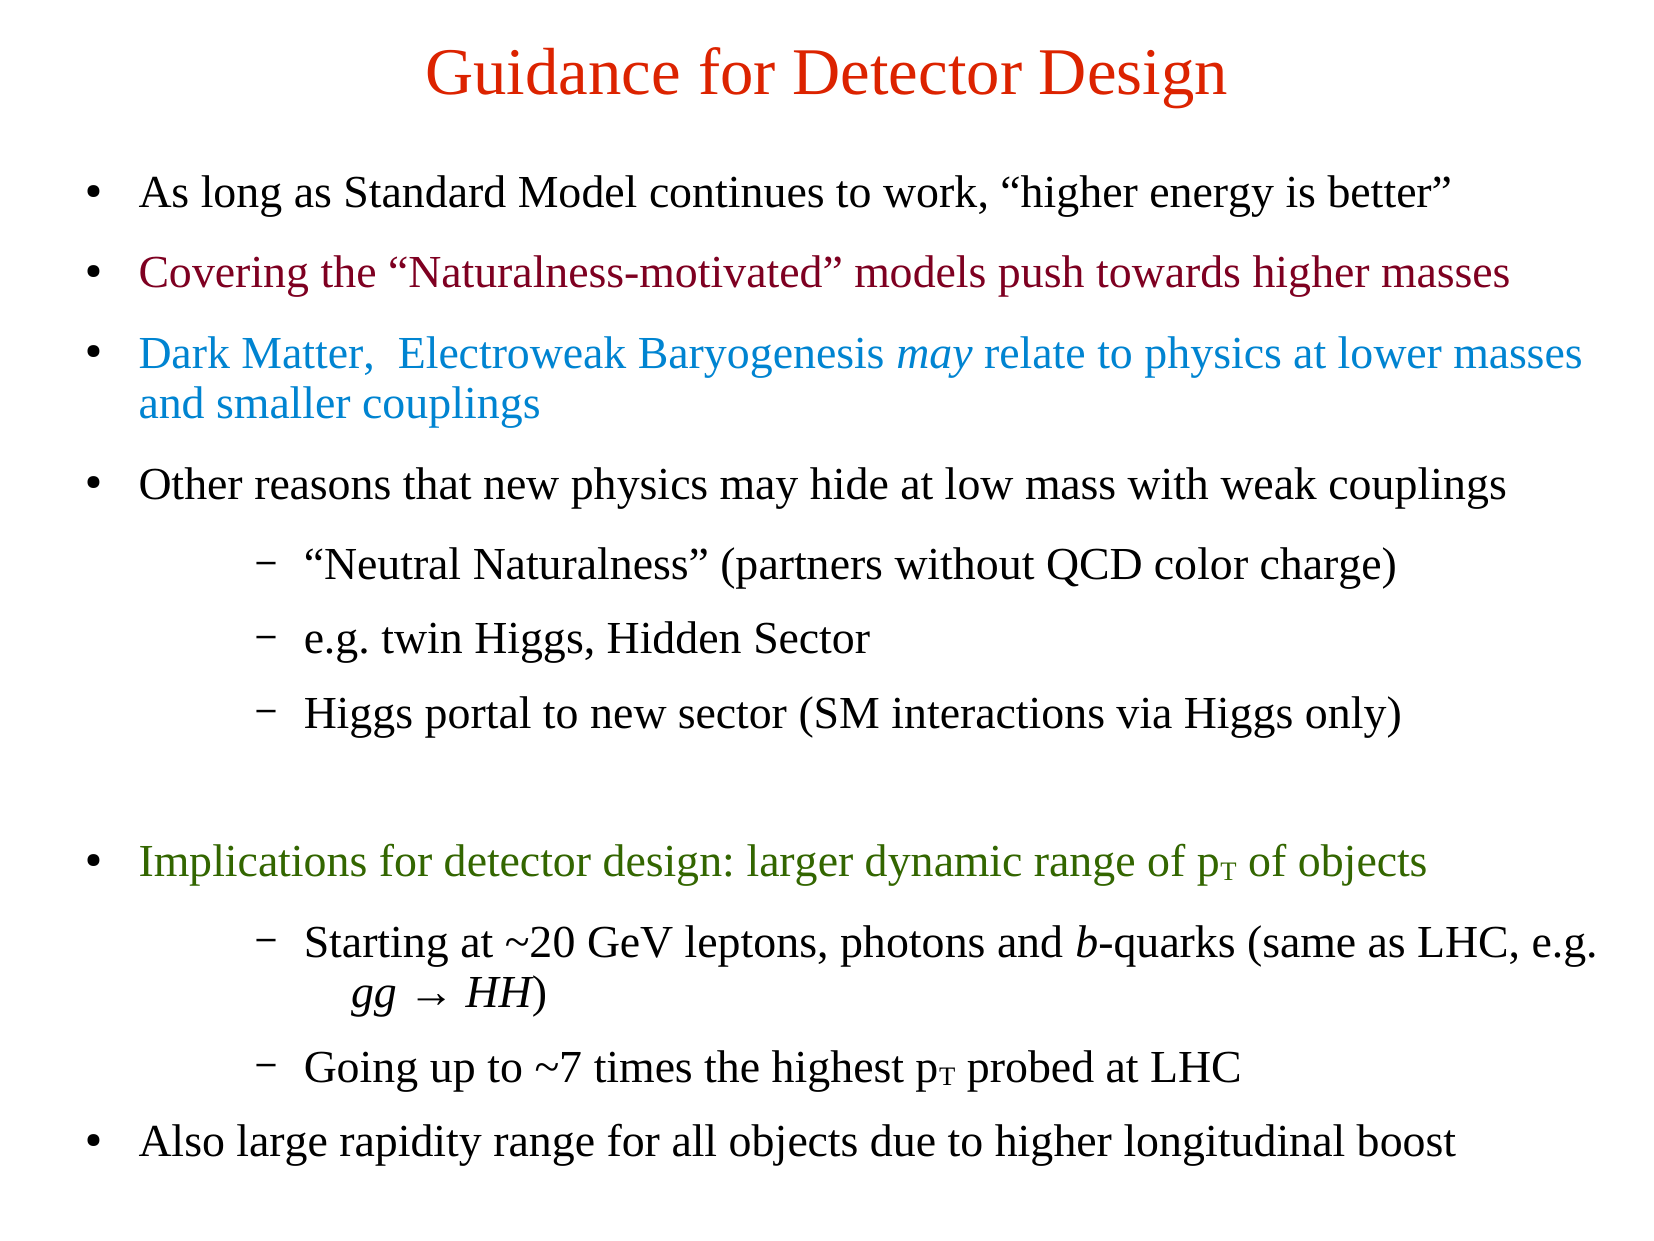

# Guidance for Detector Design
As long as Standard Model continues to work, “higher energy is better”
Covering the “Naturalness-motivated” models push towards higher masses
Dark Matter, Electroweak Baryogenesis may relate to physics at lower masses and smaller couplings
Other reasons that new physics may hide at low mass with weak couplings
“Neutral Naturalness” (partners without QCD color charge)
e.g. twin Higgs, Hidden Sector
Higgs portal to new sector (SM interactions via Higgs only)
Implications for detector design: larger dynamic range of pT of objects
Starting at ~20 GeV leptons, photons and b-quarks (same as LHC, e.g. gg → HH)
Going up to ~7 times the highest pT probed at LHC
Also large rapidity range for all objects due to higher longitudinal boost